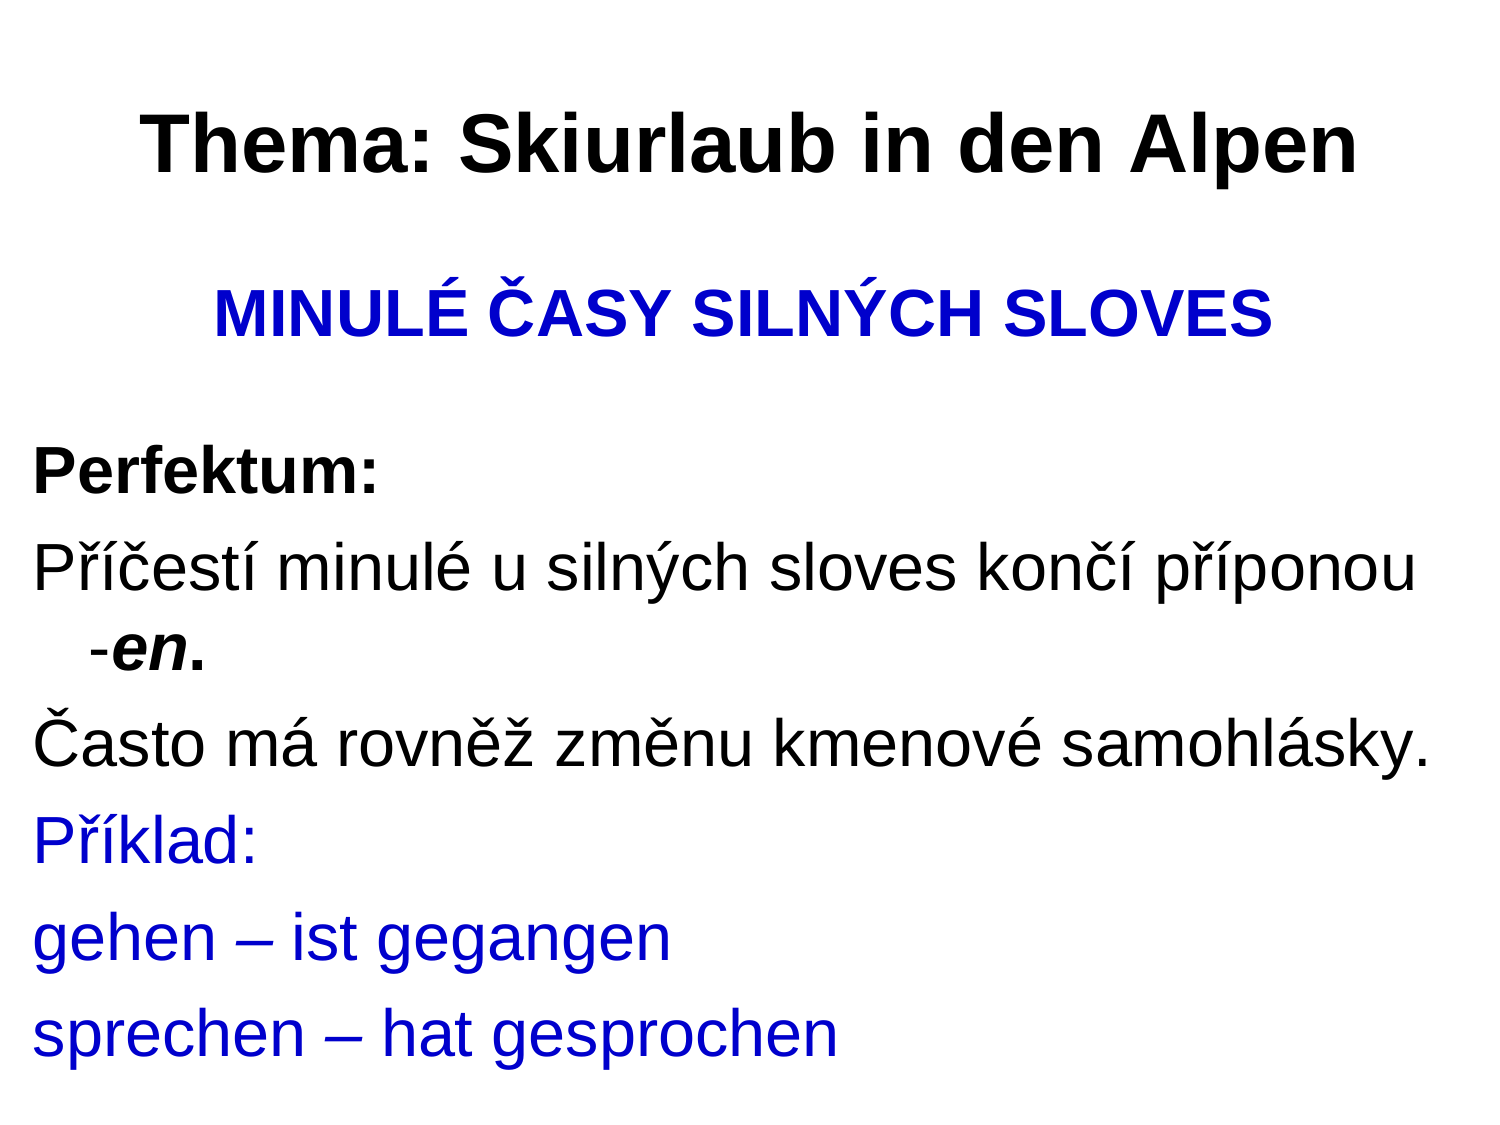

# Thema: Skiurlaub in den Alpen
MINULÉ ČASY SILNÝCH SLOVES
Perfektum:
Příčestí minulé u silných sloves končí příponou -en.
Často má rovněž změnu kmenové samohlásky.
Příklad:
gehen – ist gegangen
sprechen – hat gesprochen